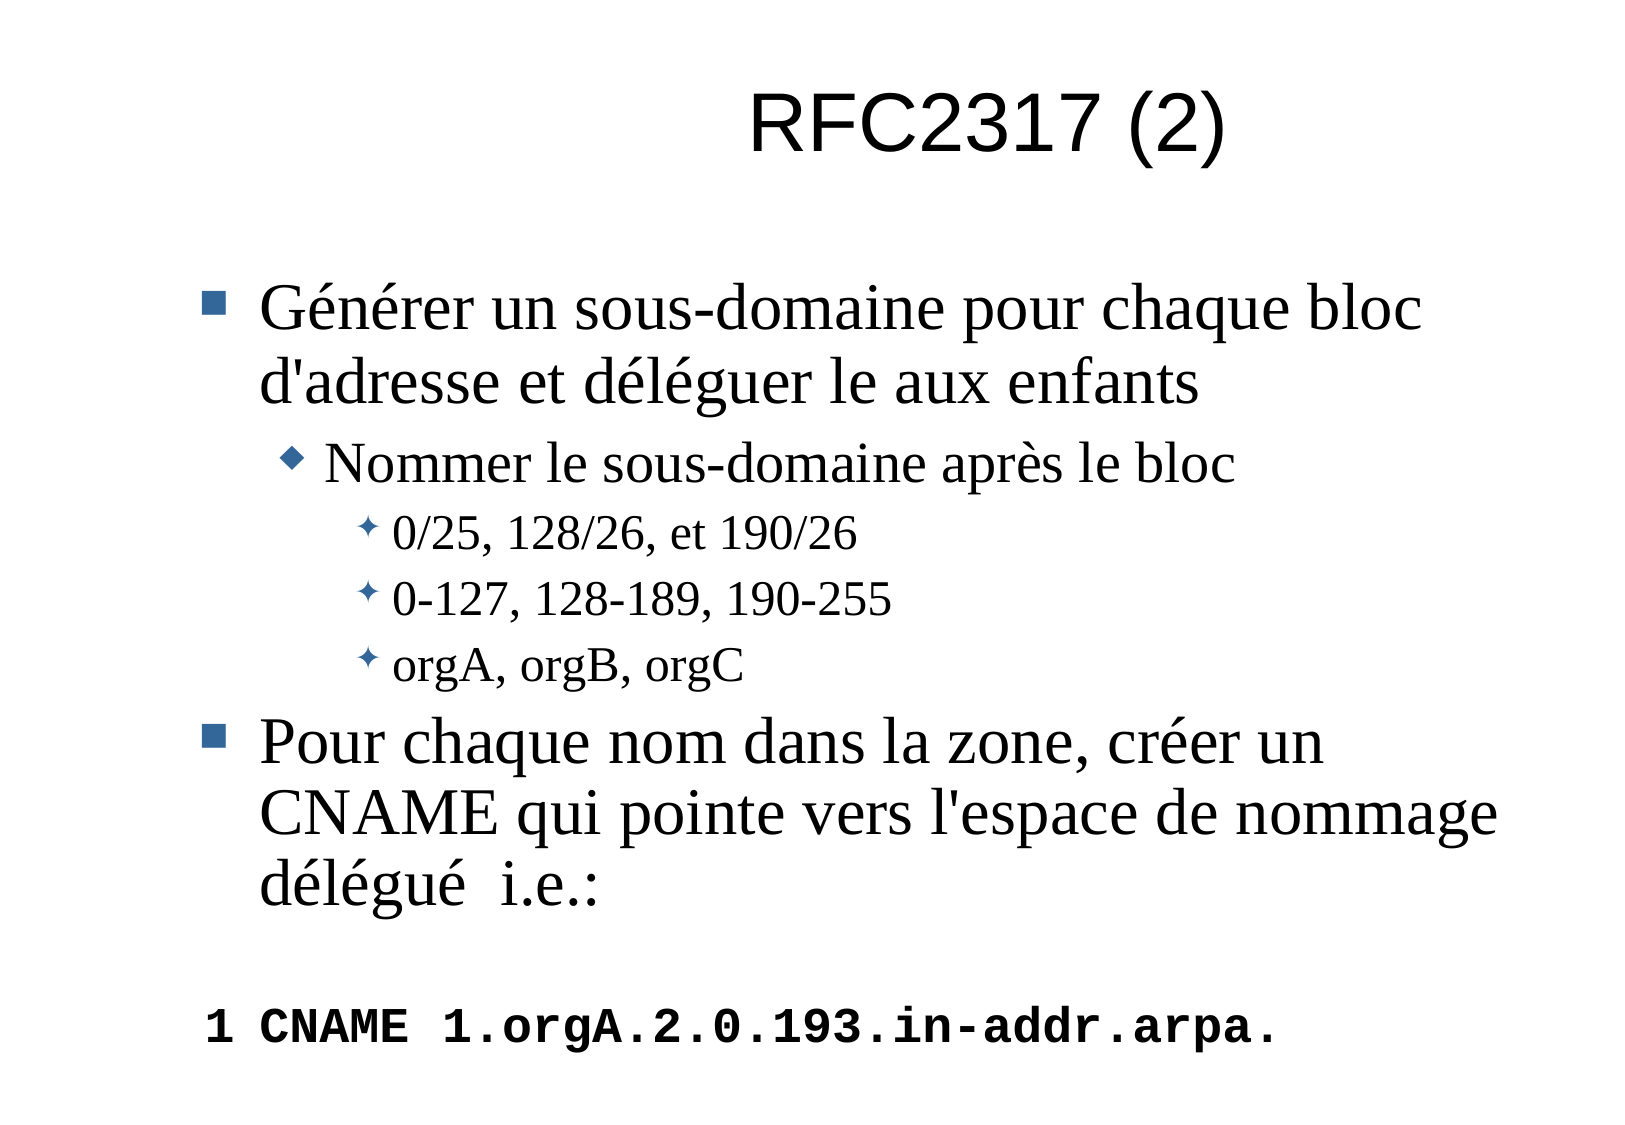

RFC2317 (2)
Générer un sous-domaine pour chaque bloc d'adresse et déléguer le aux enfants
Nommer le sous-domaine après le bloc
0/25, 128/26, et 190/26
0-127, 128-189, 190-255
orgA, orgB, orgC
Pour chaque nom dans la zone, créer un CNAME qui pointe vers l'espace de nommage délégué i.e.:
1	CNAME	1.orgA.2.0.193.in-addr.arpa.